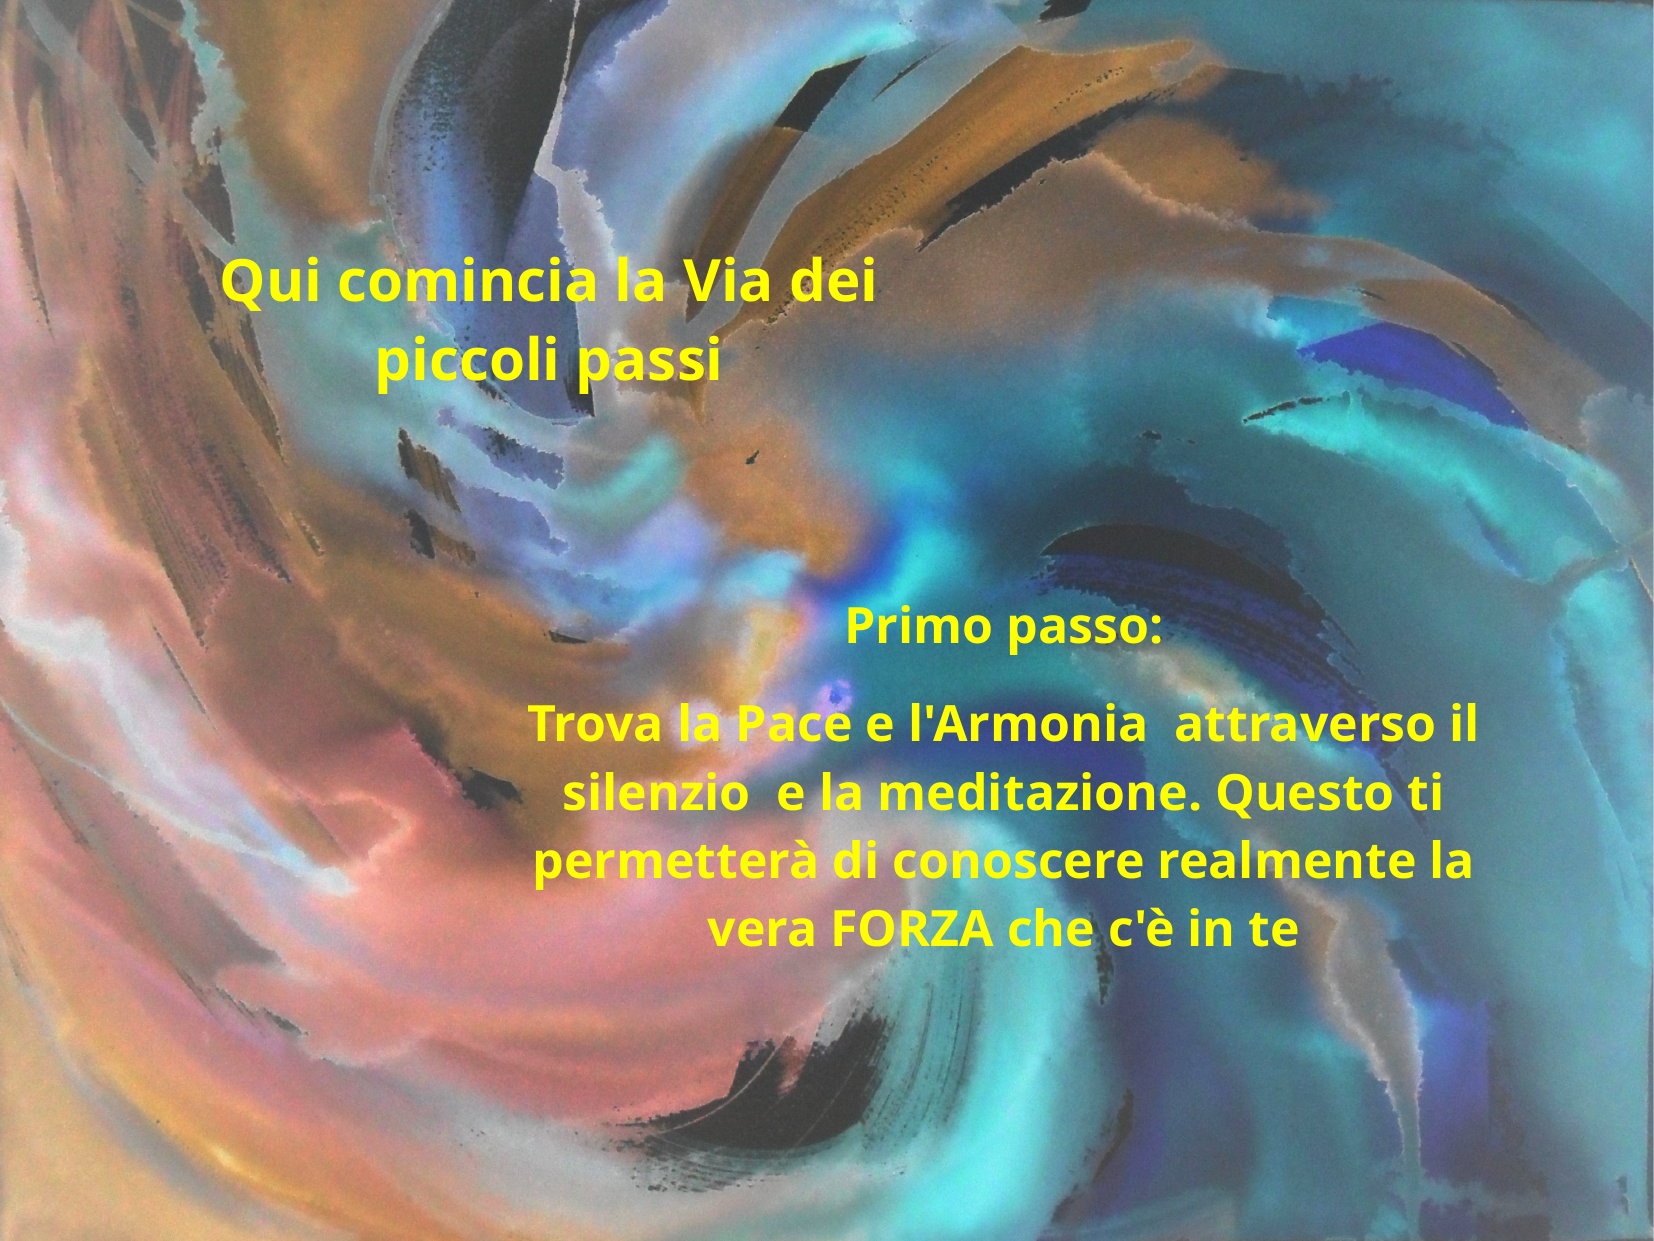

# Qui comincia la Via dei piccoli passi
Primo passo:
Trova la Pace e l'Armonia attraverso il silenzio e la meditazione. Questo ti permetterà di conoscere realmente la vera FORZA che c'è in te